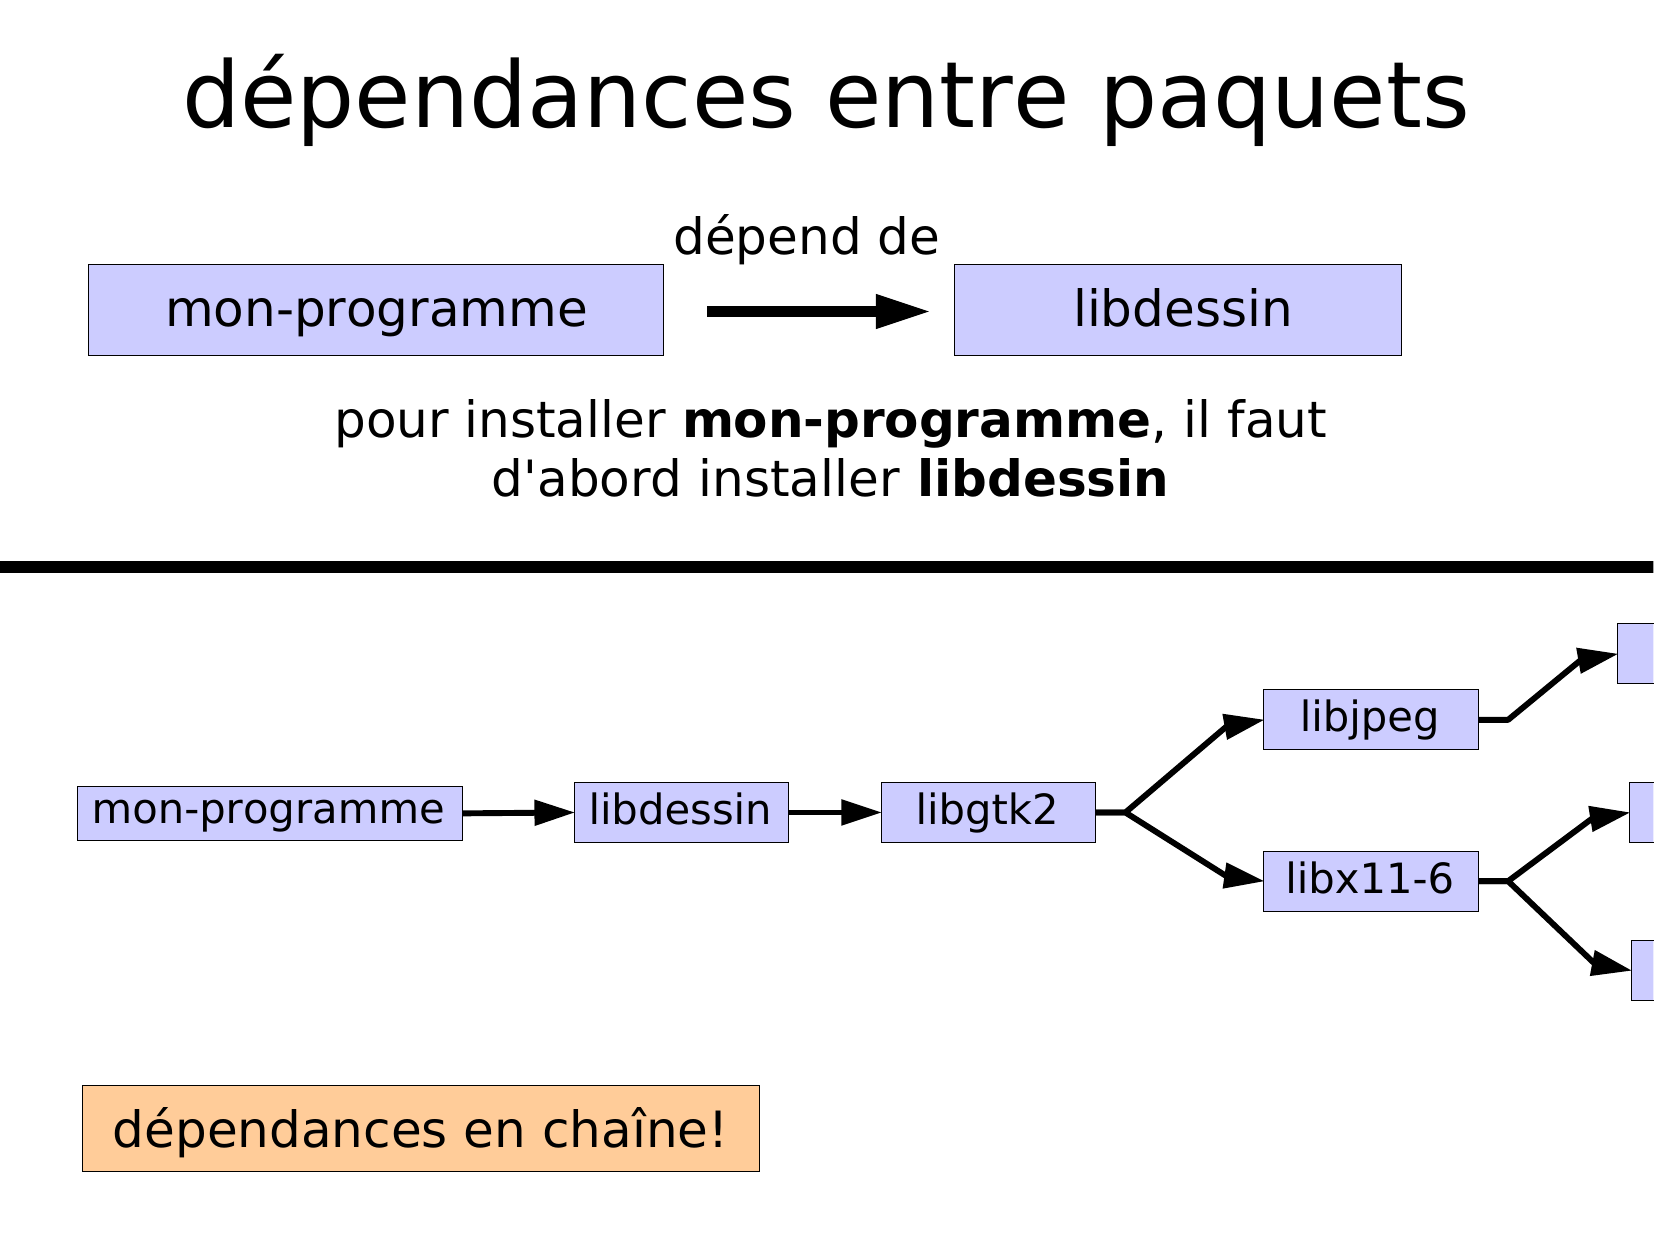

# dépendances entre paquets
dépend de
mon-programme
libdessin
pour installer mon-programme, il faut d'abord installer libdessin
libjpeg
libjpeg
libdessin
libgtk2
libjpeg
mon-programme
libx11-6
libjpeg
dépendances en chaîne!